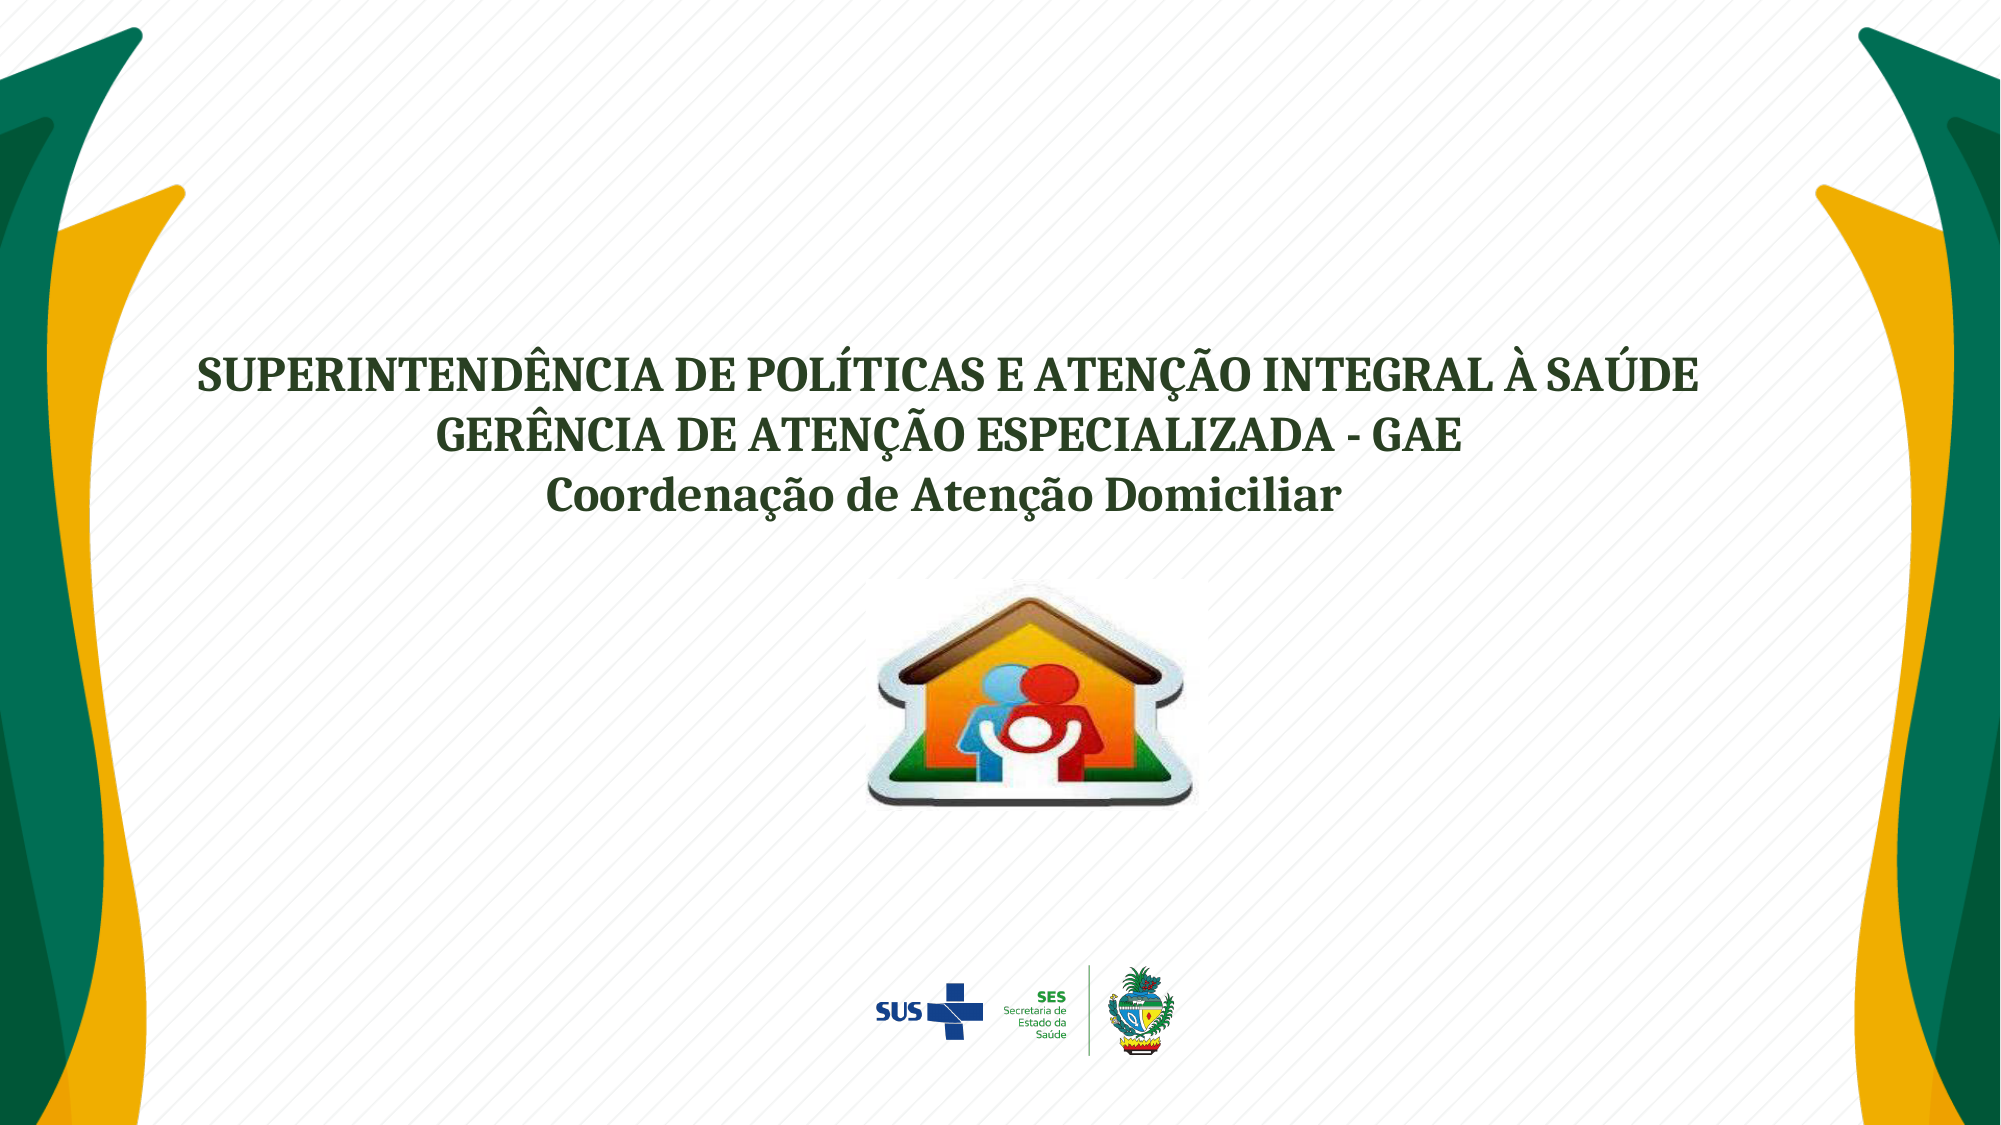

SUPERINTENDÊNCIA DE POLÍTICAS E ATENÇÃO INTEGRAL À SAÚDE
GERÊNCIA DE ATENÇÃO ESPECIALIZADA - GAE
Coordenação de Atenção Domiciliar